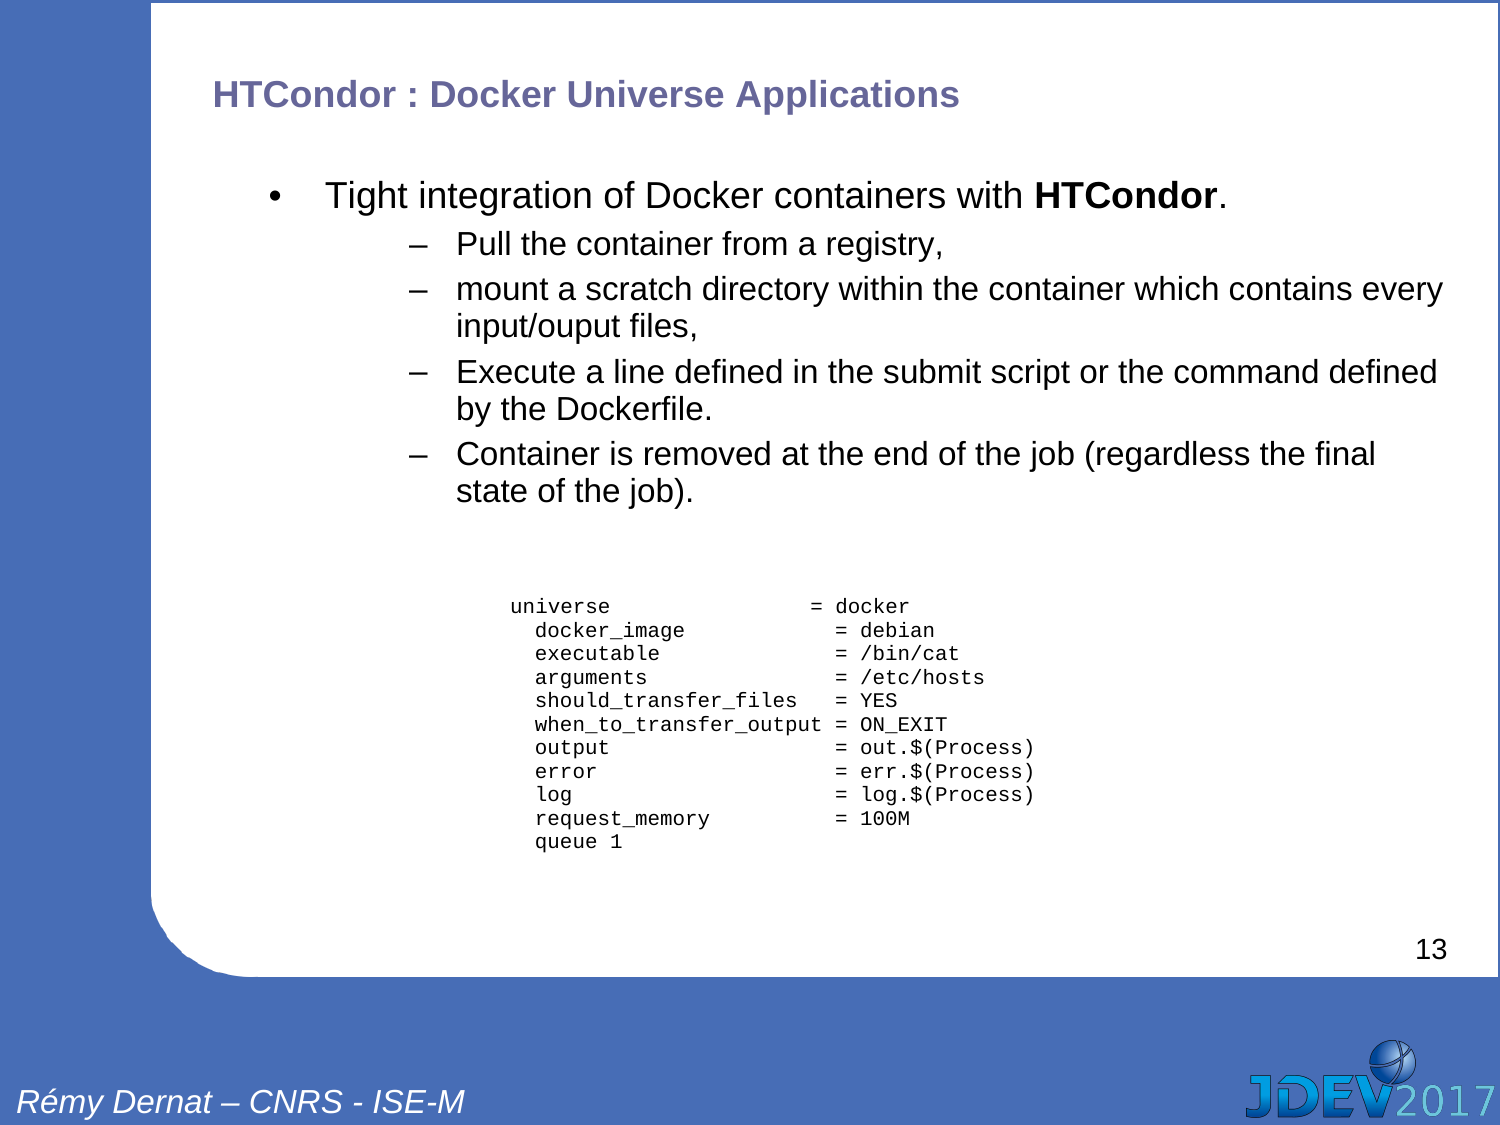

# HTCondor : Docker Universe Applications
Tight integration of Docker containers with HTCondor.
Pull the container from a registry,
mount a scratch directory within the container which contains every input/ouput files,
Execute a line defined in the submit script or the command defined by the Dockerfile.
Container is removed at the end of the job (regardless the final state of the job).
universe = docker
 docker_image = debian
 executable = /bin/cat
 arguments = /etc/hosts
 should_transfer_files = YES
 when_to_transfer_output = ON_EXIT
 output = out.$(Process)
 error = err.$(Process)
 log = log.$(Process)
 request_memory = 100M
 queue 1
13
Rémy Dernat – CNRS - ISE-M